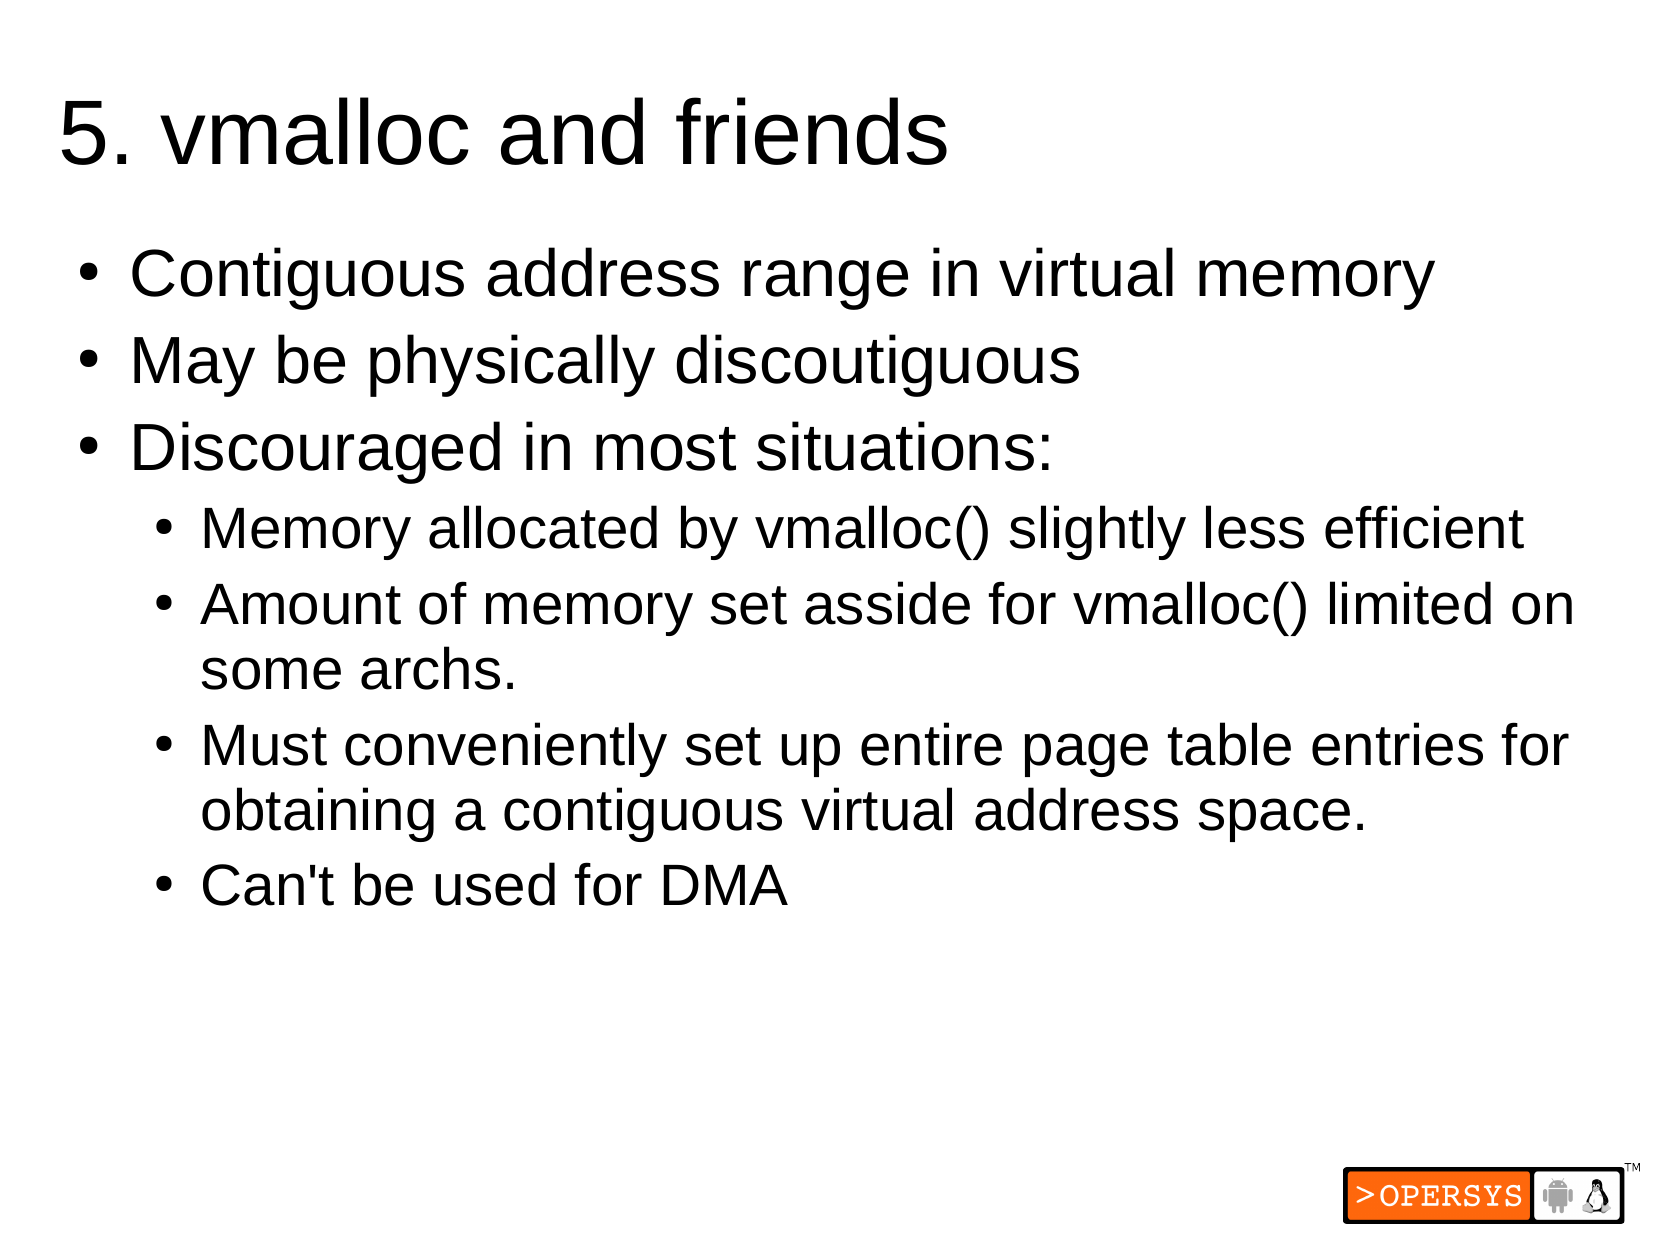

# 5. vmalloc and friends
Contiguous address range in virtual memory
May be physically discoutiguous
Discouraged in most situations:
Memory allocated by vmalloc() slightly less efficient
Amount of memory set asside for vmalloc() limited on some archs.
Must conveniently set up entire page table entries for obtaining a contiguous virtual address space.
Can't be used for DMA